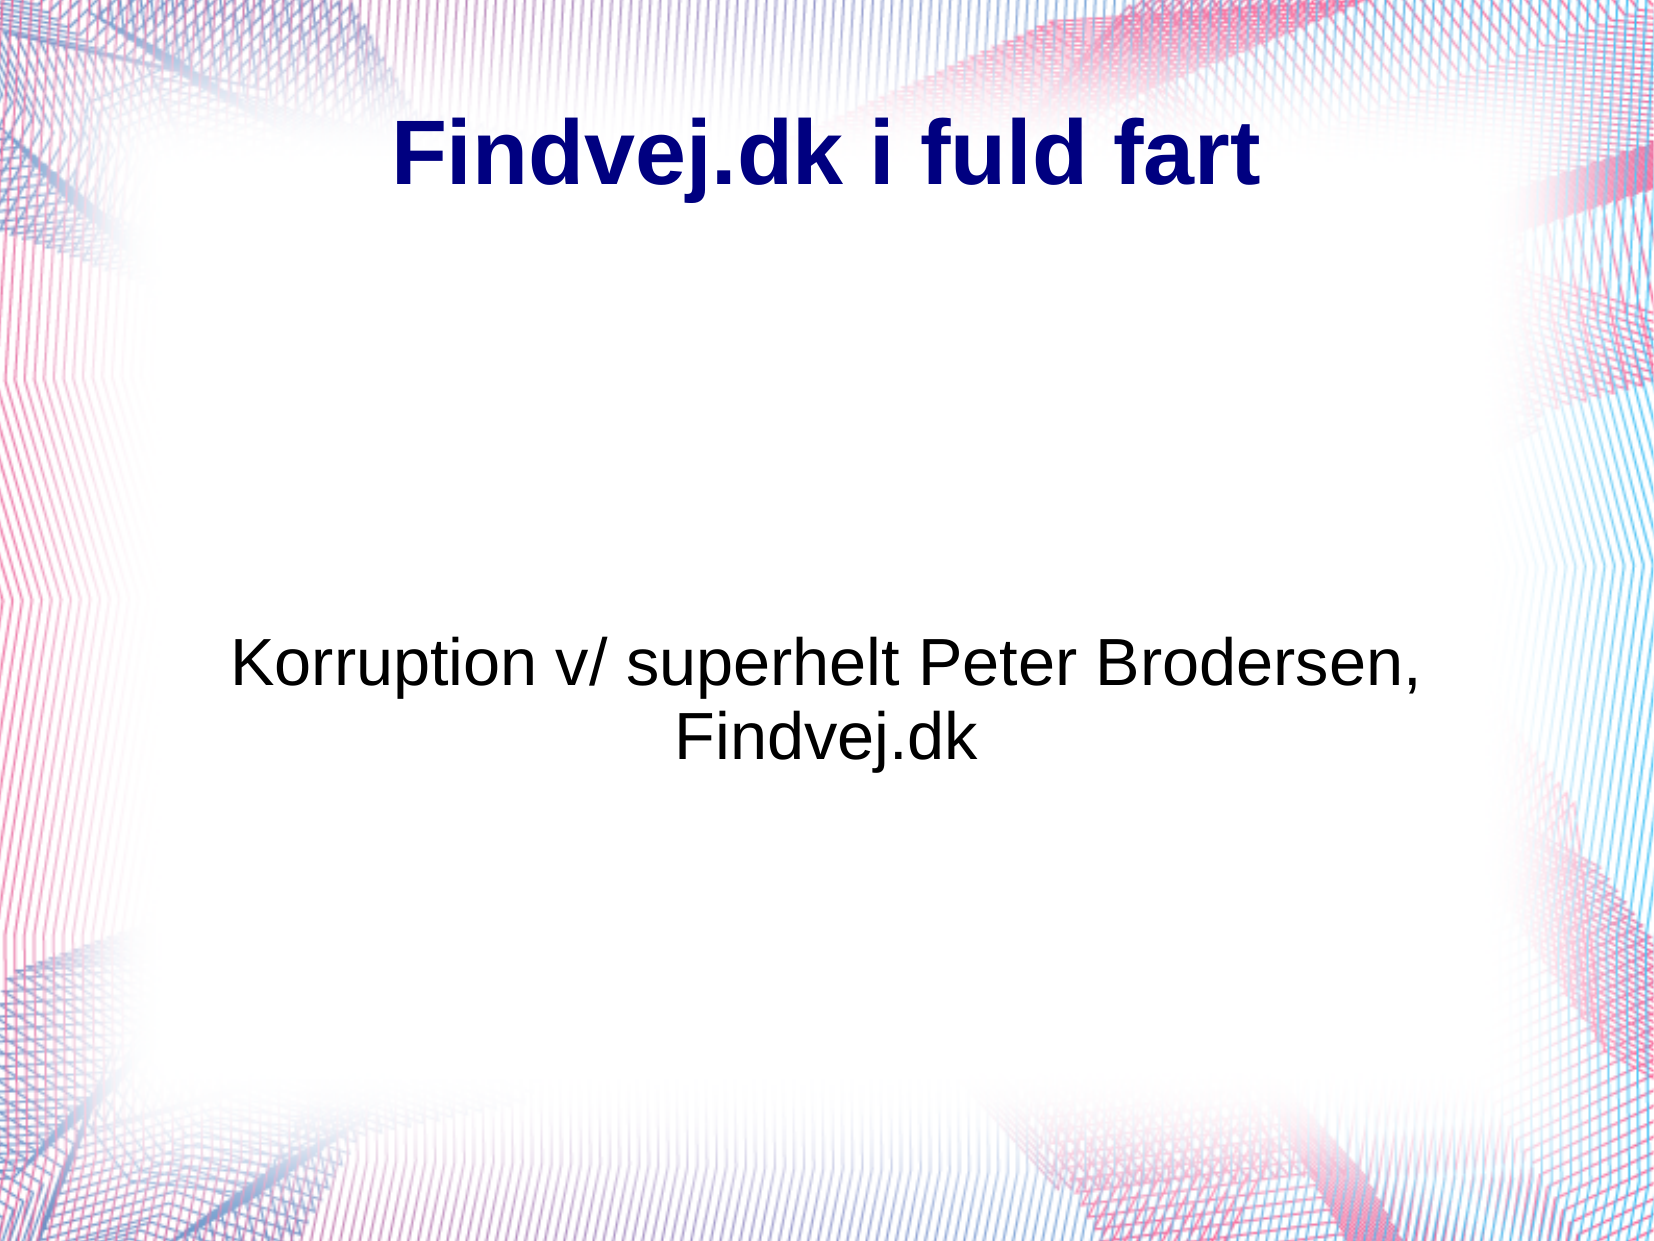

# Findvej.dk i fuld fart
Korruption v/ superhelt Peter Brodersen,
Findvej.dk